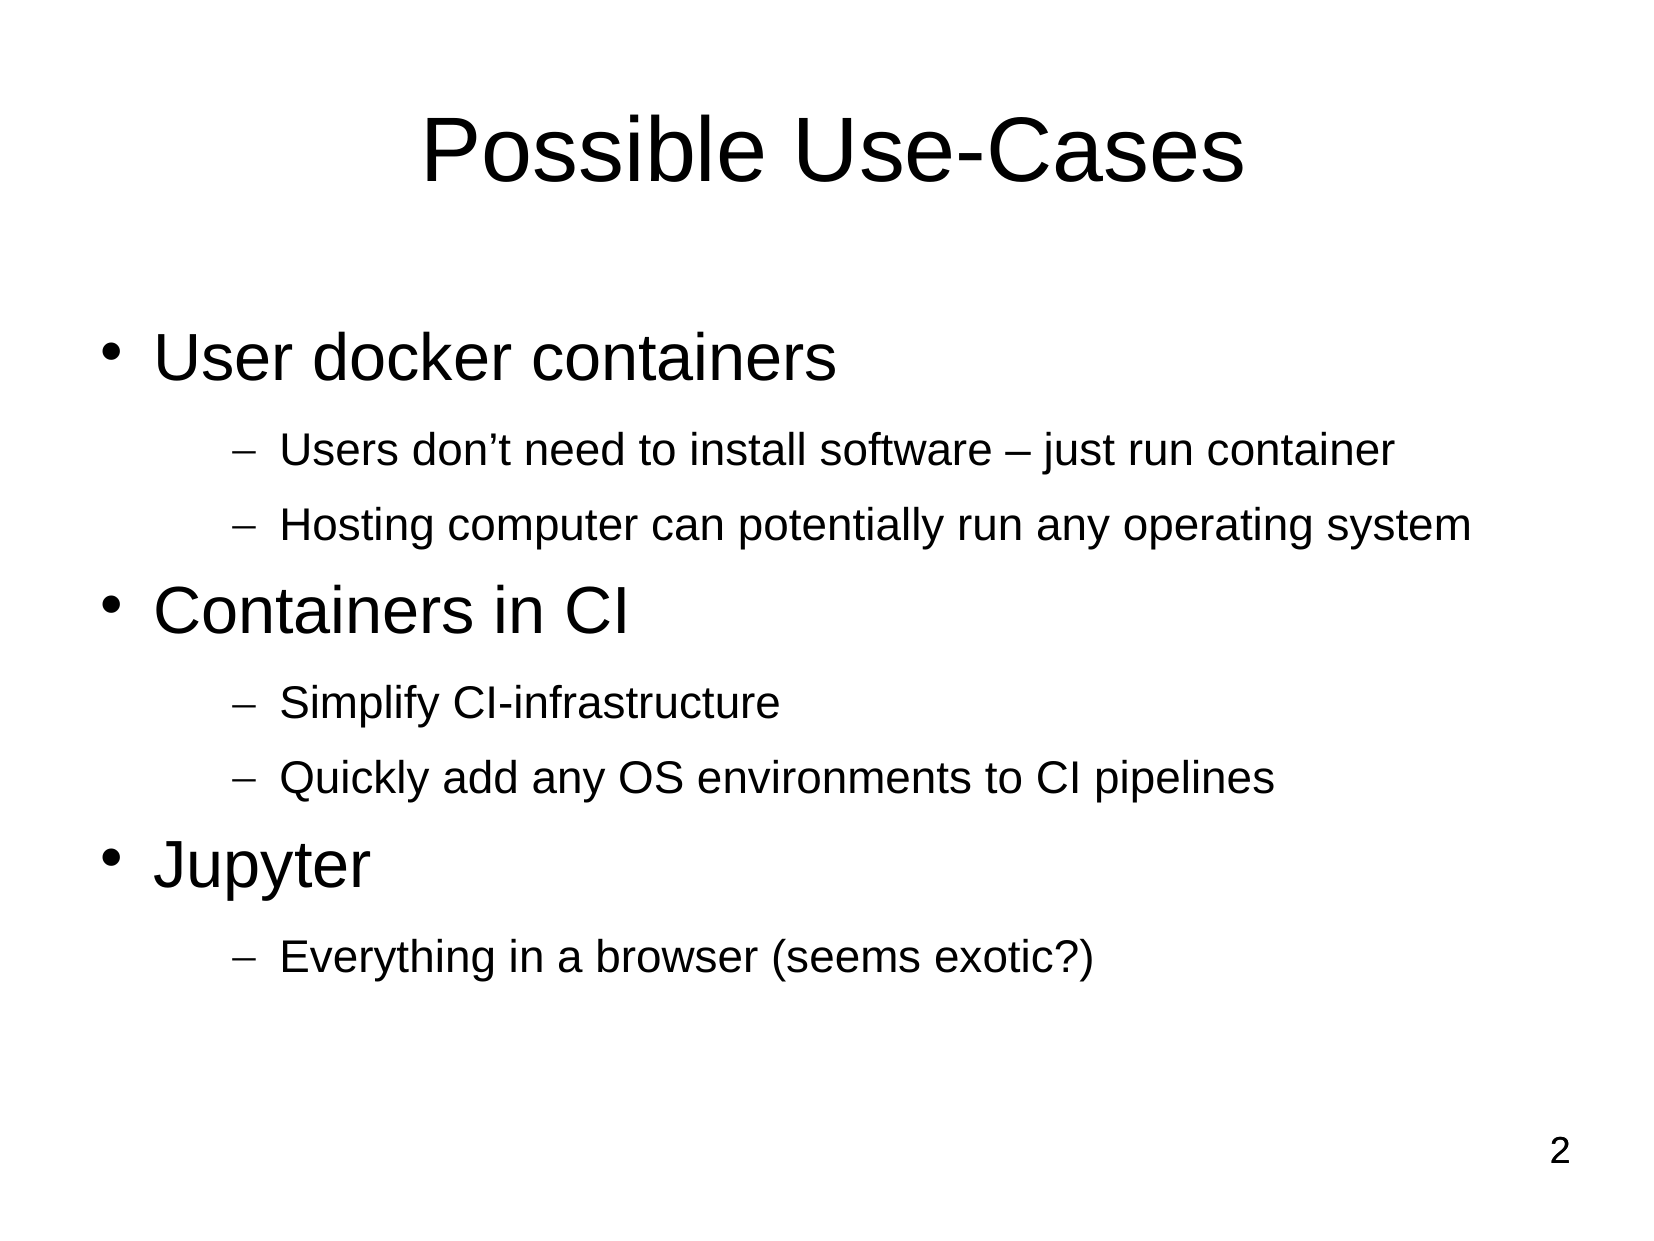

# Possible Use-Cases
User docker containers
Users don’t need to install software – just run container
Hosting computer can potentially run any operating system
Containers in CI
Simplify CI-infrastructure
Quickly add any OS environments to CI pipelines
Jupyter
Everything in a browser (seems exotic?)
2